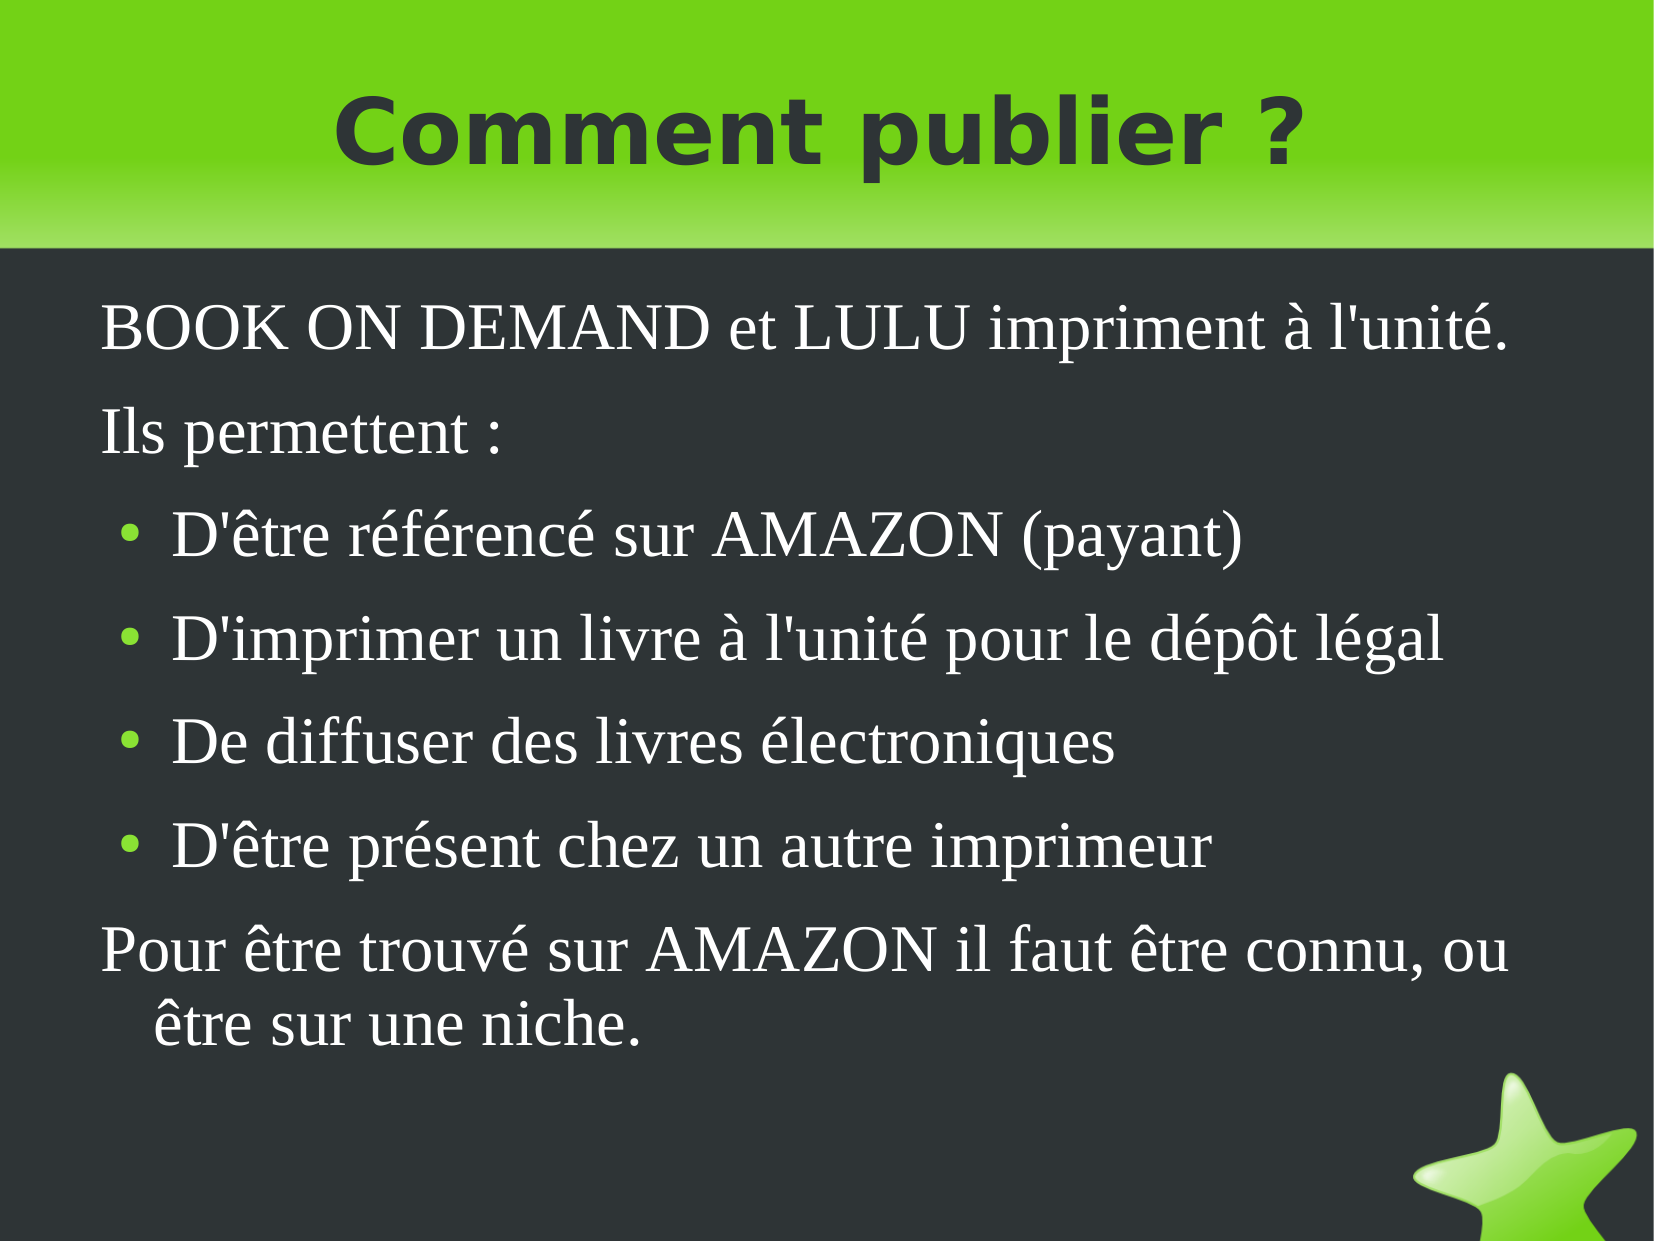

# Comment publier ?
BOOK ON DEMAND et LULU impriment à l'unité.
Ils permettent :
D'être référencé sur AMAZON (payant)
D'imprimer un livre à l'unité pour le dépôt légal
De diffuser des livres électroniques
D'être présent chez un autre imprimeur
Pour être trouvé sur AMAZON il faut être connu, ou être sur une niche.